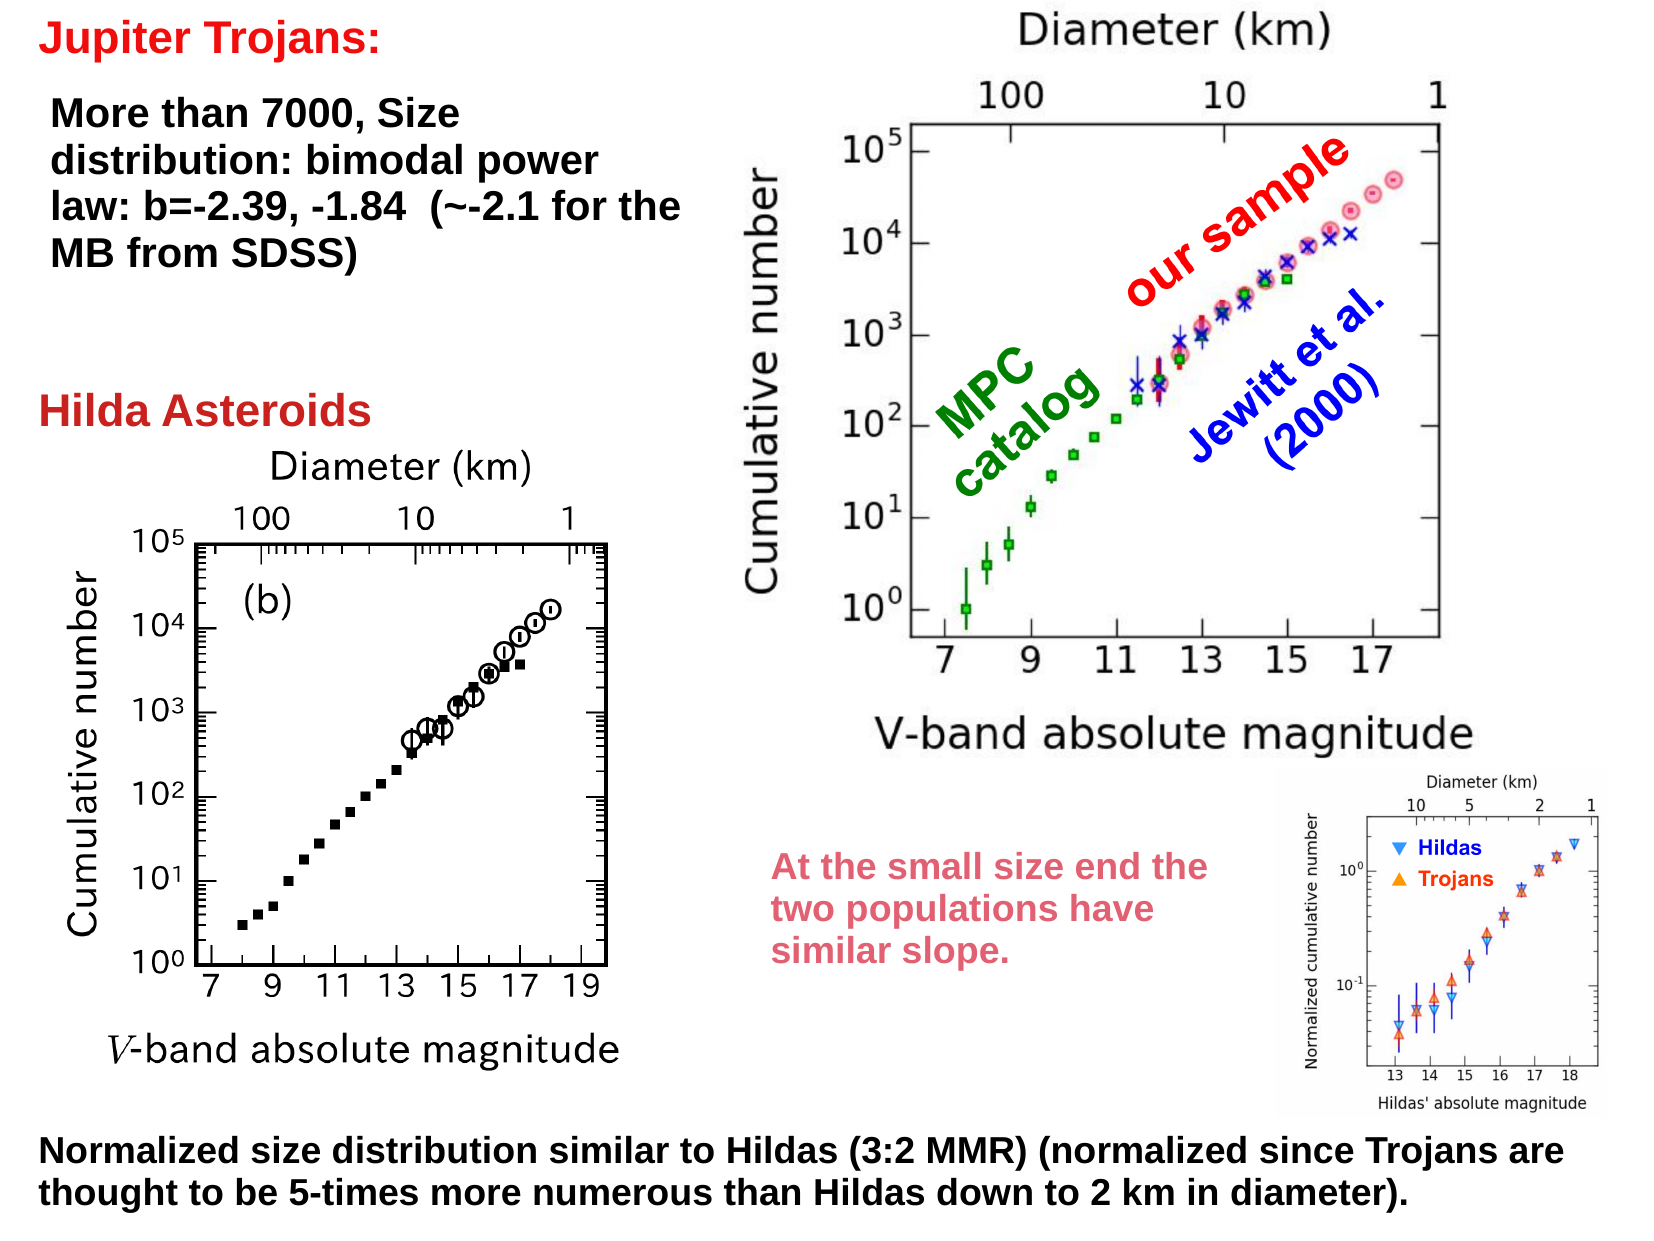

Jupiter Trojans:
More than 7000, Size distribution: bimodal power law: b=-2.39, -1.84 (~-2.1 for the MB from SDSS)
Hilda Asteroids
At the small size end the two populations have similar slope.
Normalized size distribution similar to Hildas (3:2 MMR) (normalized since Trojans are thought to be 5-times more numerous than Hildas down to 2 km in diameter).